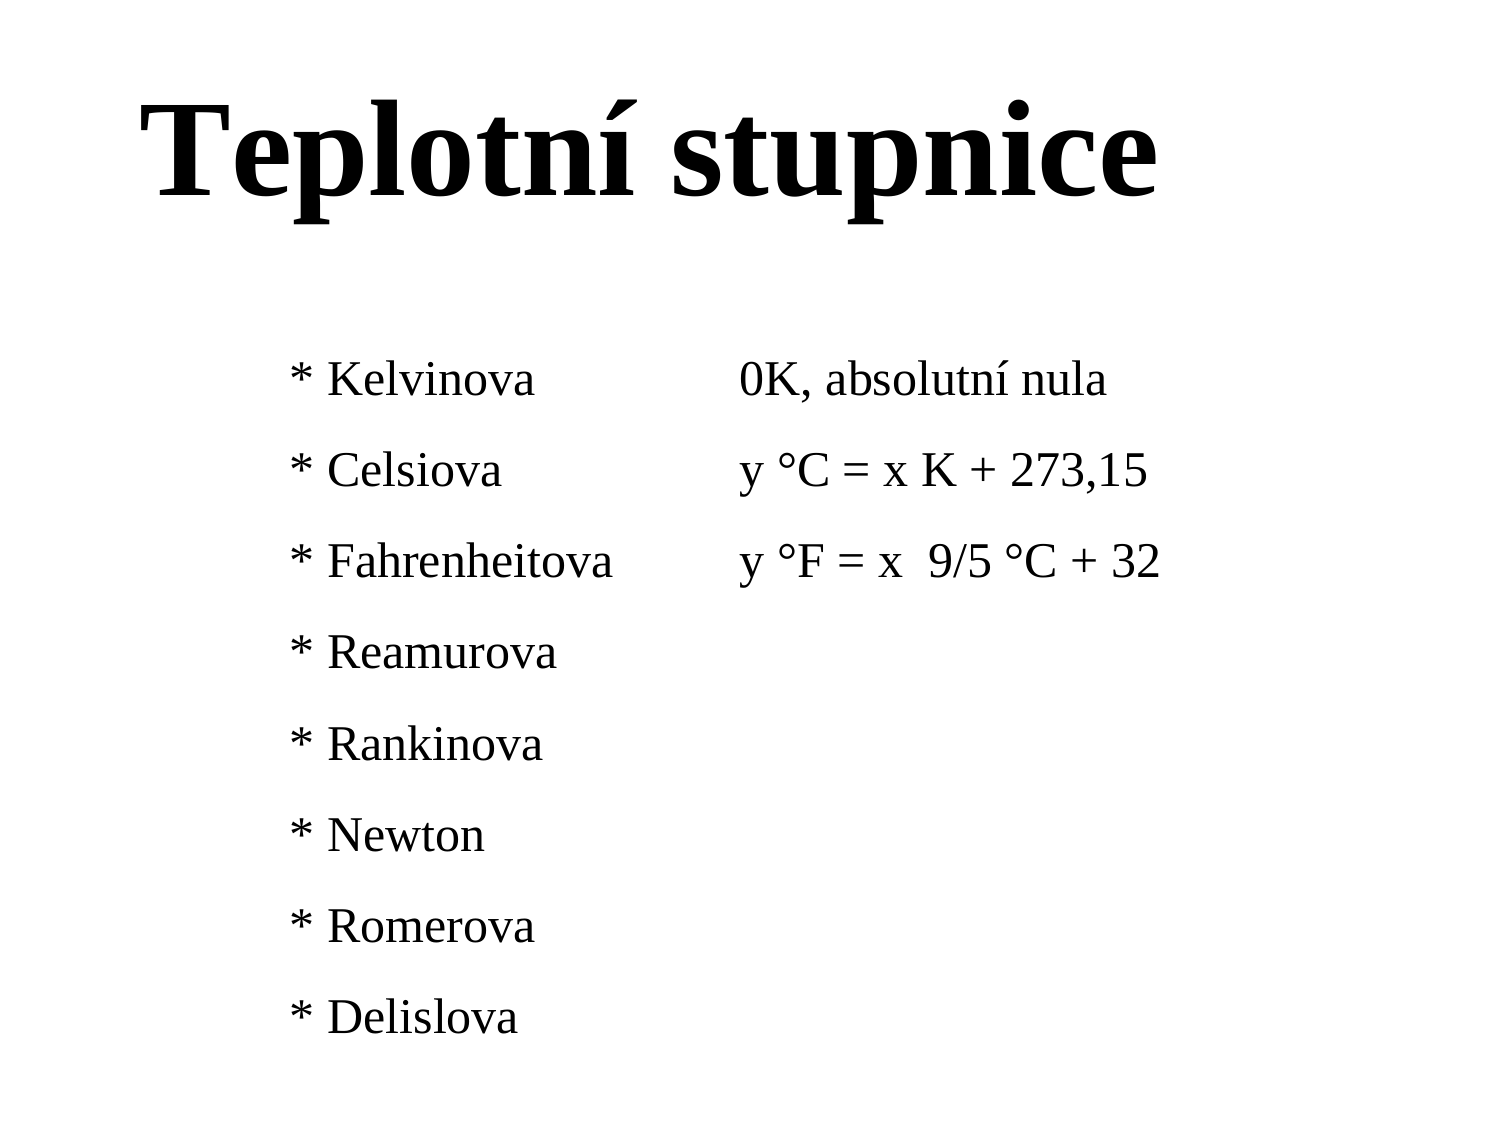

Teplotní stupnice
* Kelvinova 		0K, absolutní nula
* Celsiova 		y °C = x K + 273,15
* Fahrenheitova 	y °F = x 9/5 °C + 32
* Reamurova
* Rankinova
* Newton
* Romerova
* Delislova